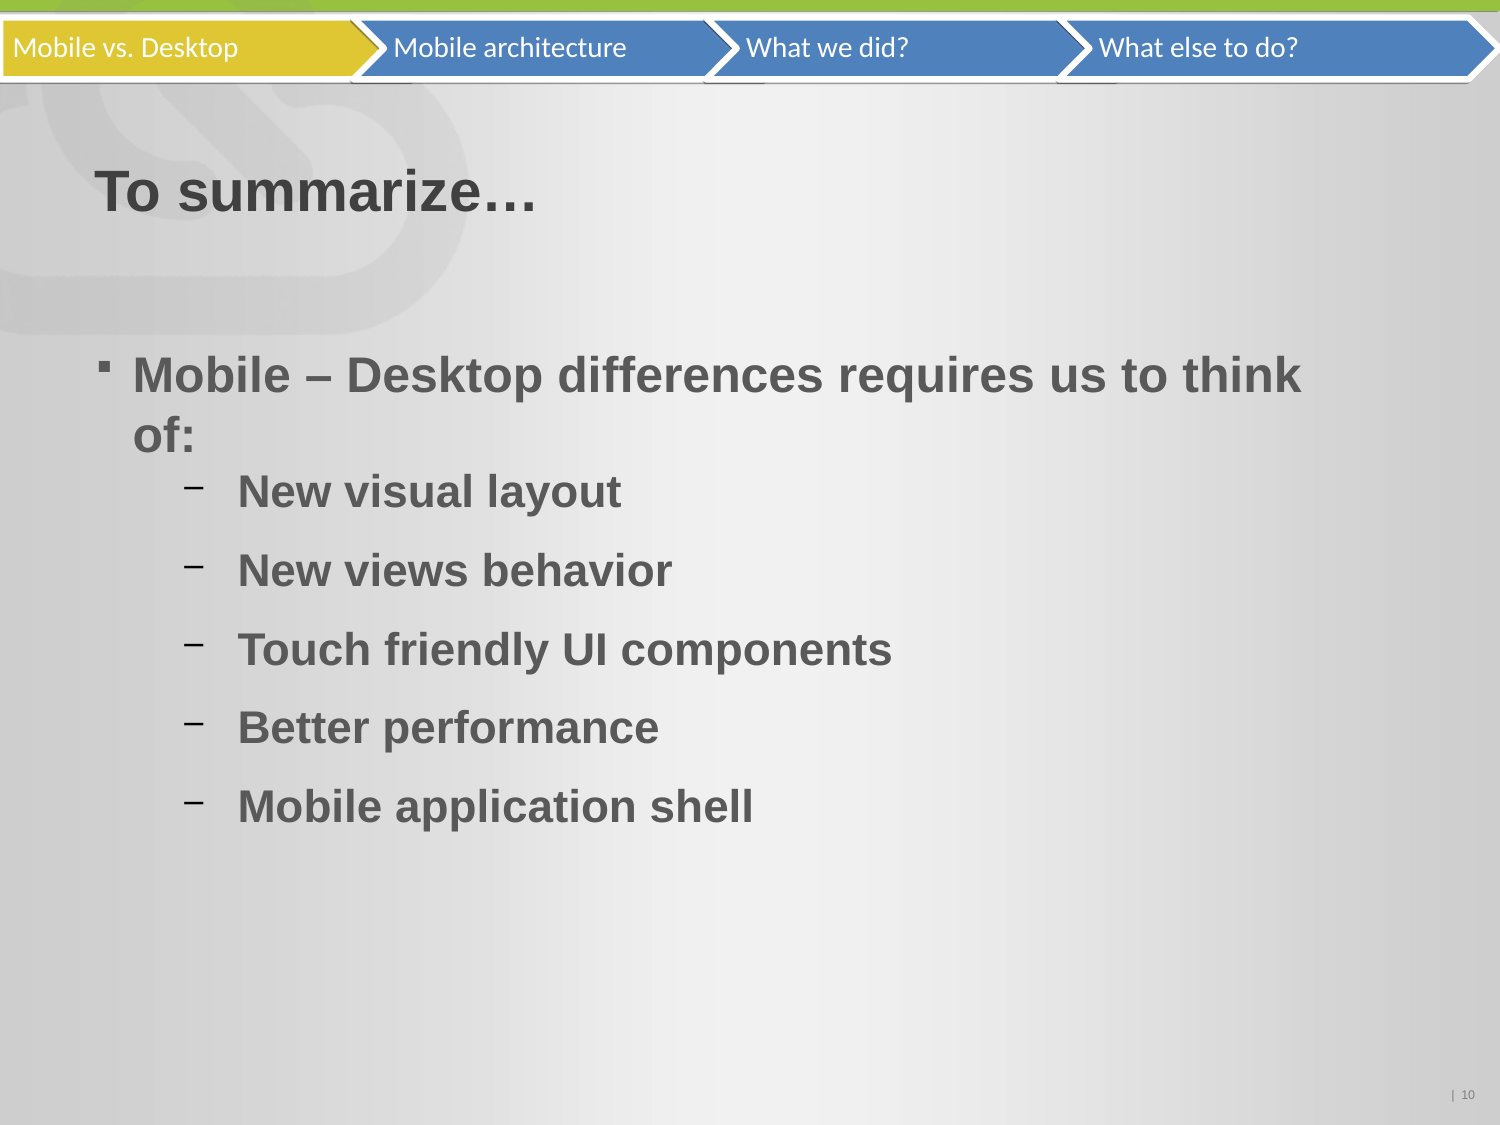

Mobile vs. Desktop
Mobile architecture
What we did?
What else to do?
# To summarize…
Mobile – Desktop differences requires us to think of:
New visual layout
New views behavior
Touch friendly UI components
Better performance
Mobile application shell